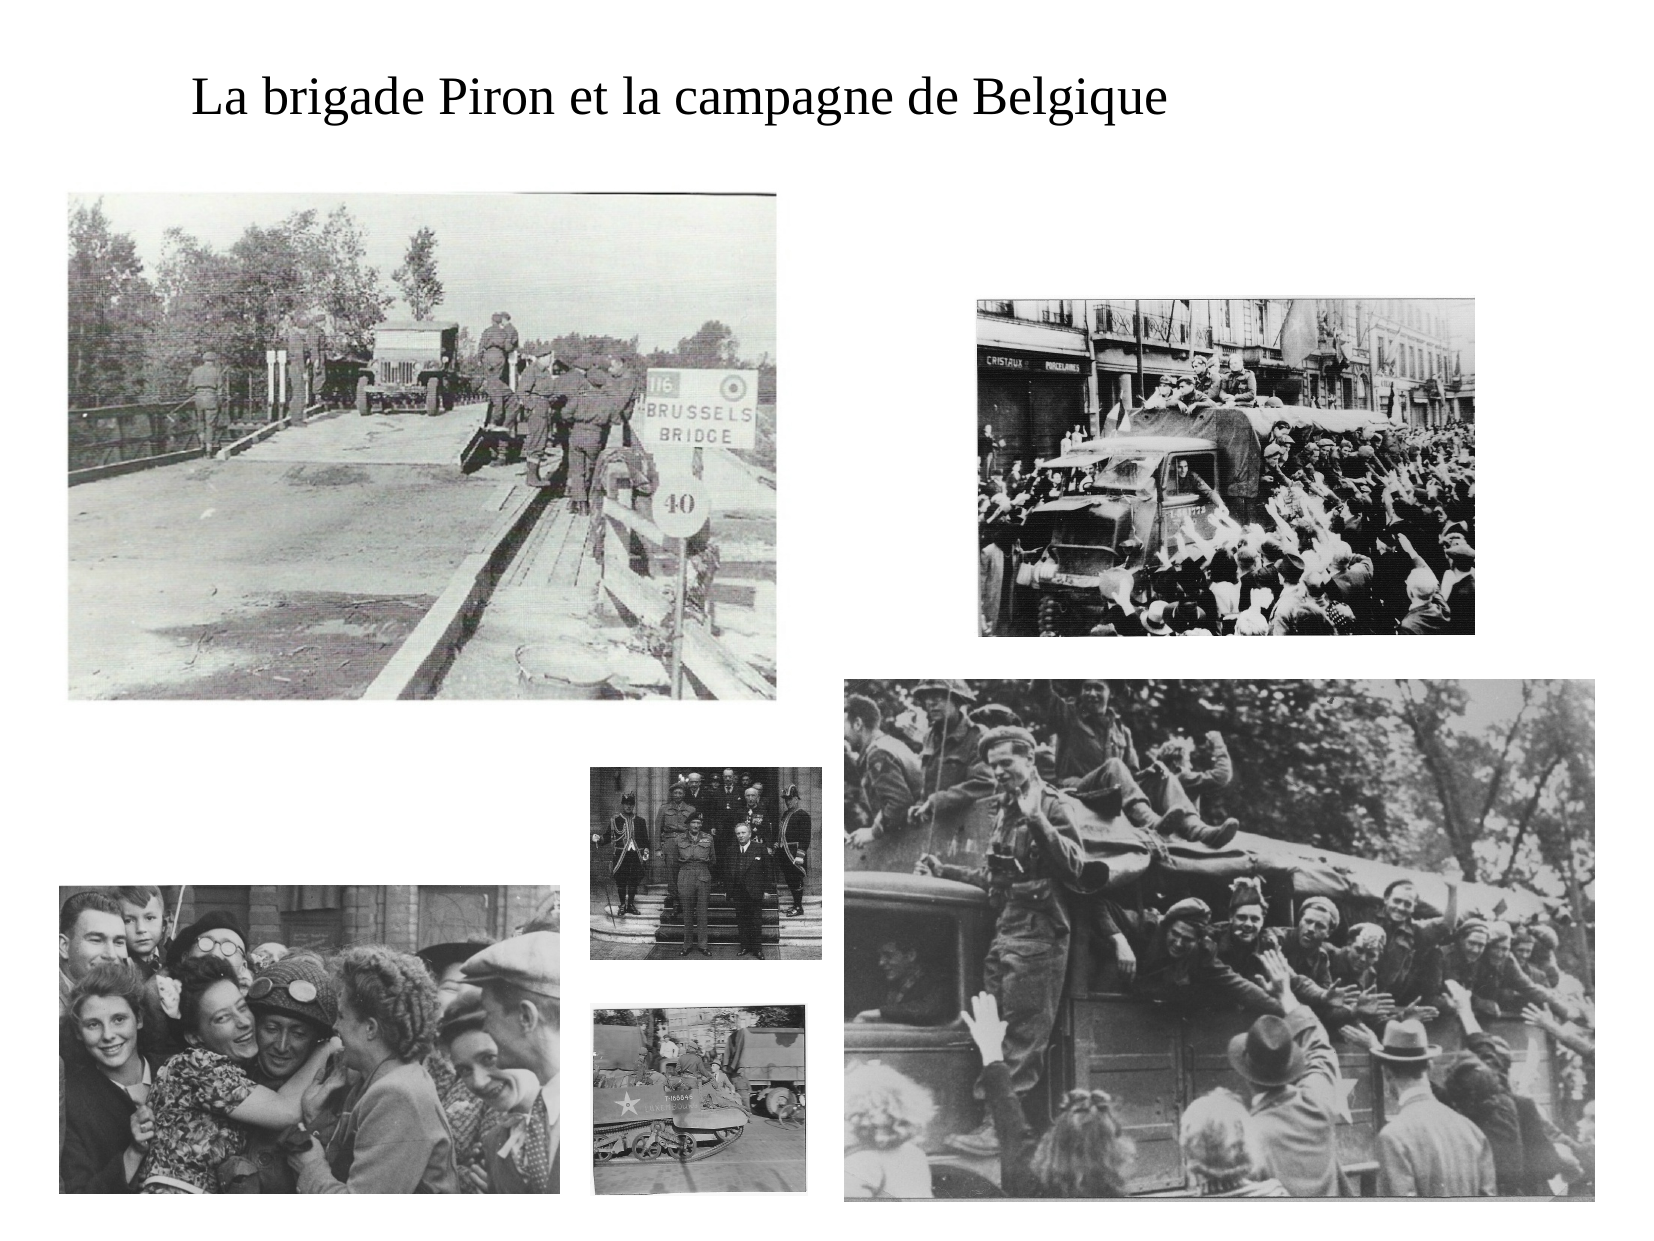

La brigade Piron et la campagne de Belgique